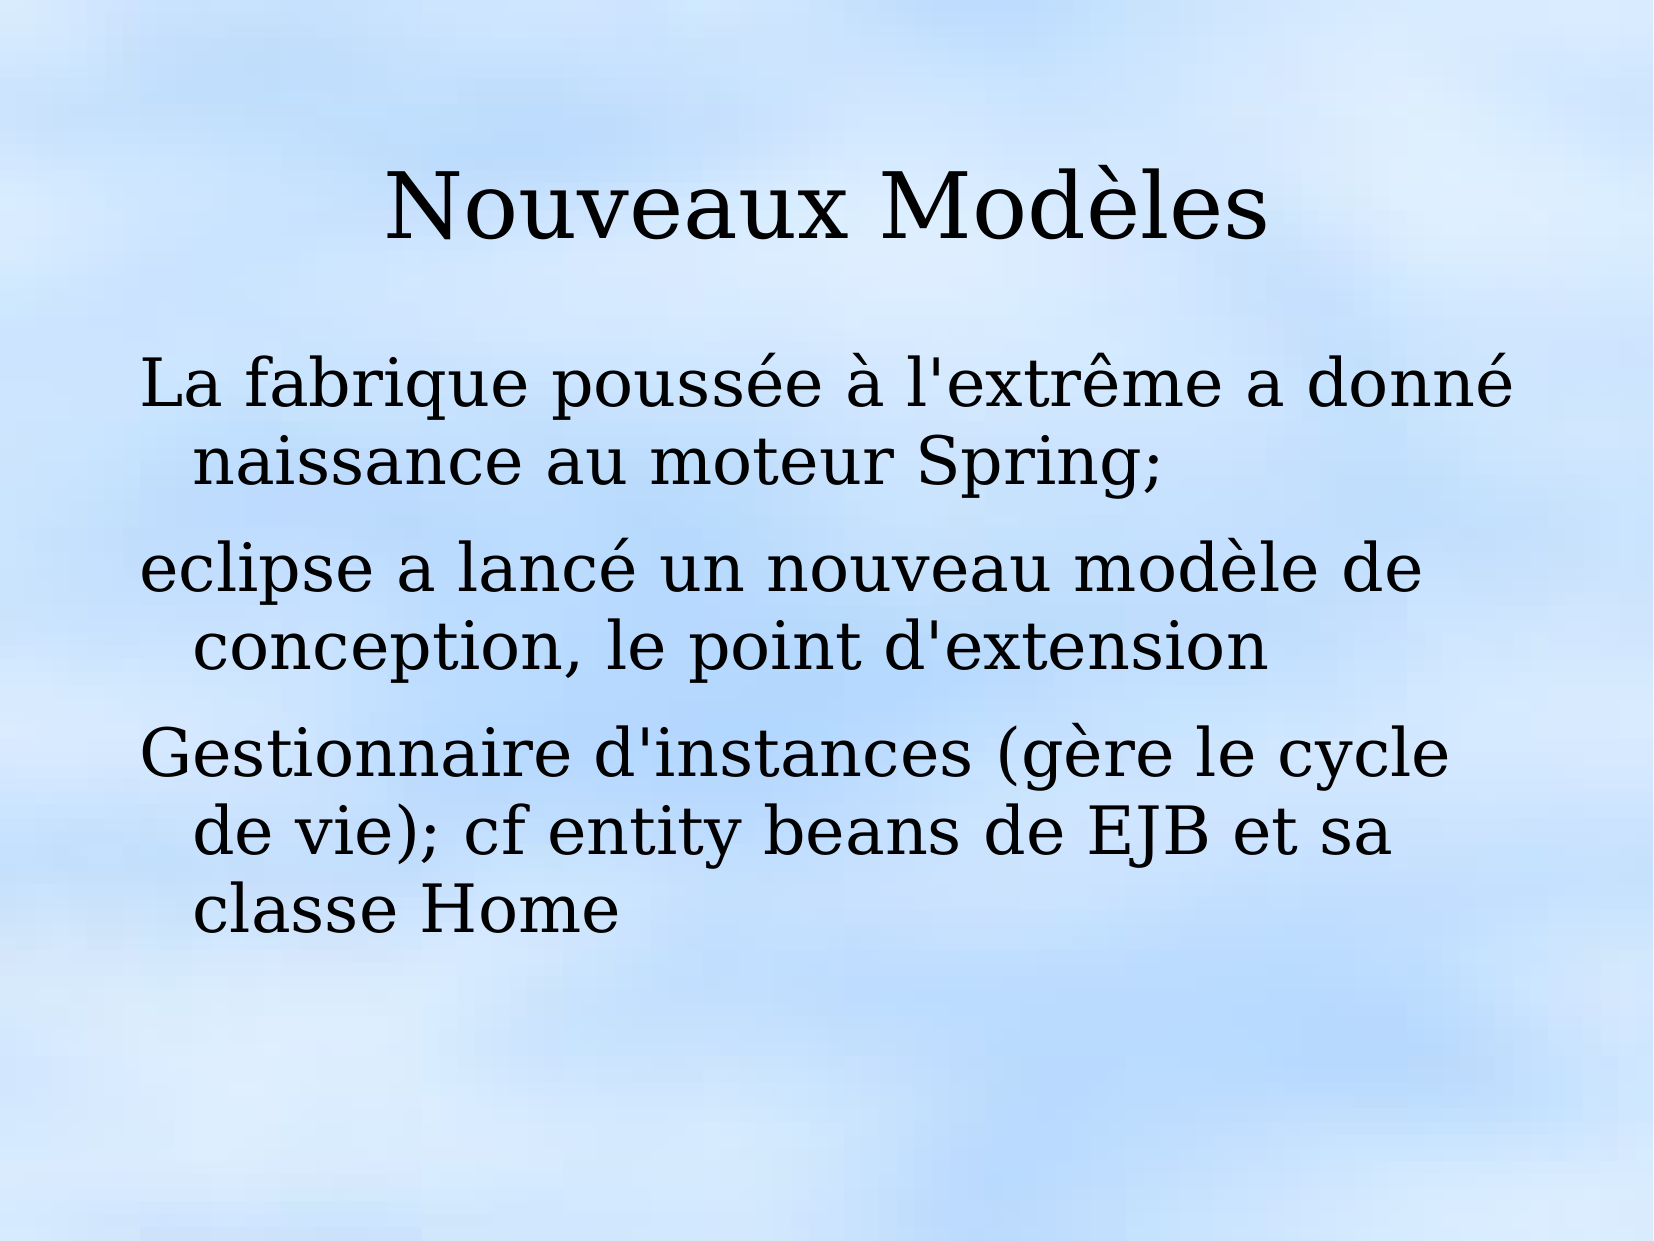

# Nouveaux Modèles
La fabrique poussée à l'extrême a donné naissance au moteur Spring;
eclipse a lancé un nouveau modèle de conception, le point d'extension
Gestionnaire d'instances (gère le cycle de vie); cf entity beans de EJB et sa classe Home